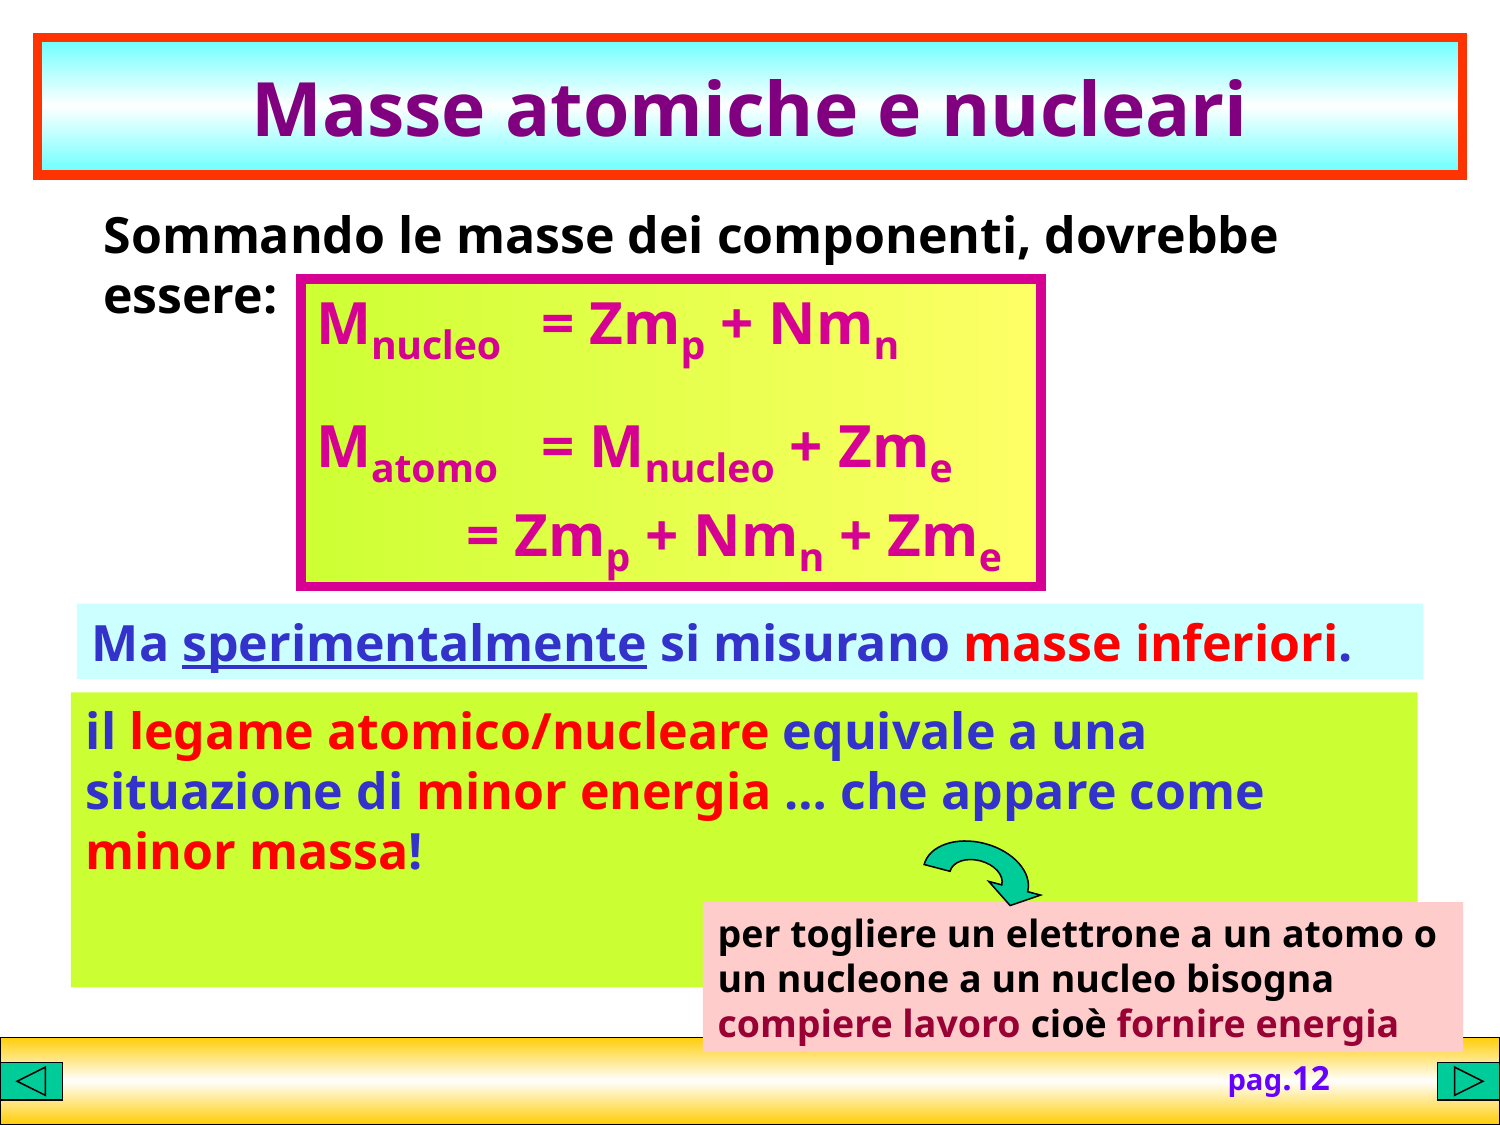

# Masse atomiche e nucleari
Sommando le masse dei componenti, dovrebbe essere:
Mnucleo 	= Zmp + Nmn
Matomo 	= Mnucleo + Zme
		= Zmp + Nmn + Zme
Ma sperimentalmente si misurano masse inferiori.
il legame atomico/nucleare equivale a una situazione di minor energia … che appare come minor massa!
per togliere un elettrone a un atomo o
un nucleone a un nucleo bisogna
compiere lavoro cioè fornire energia
12